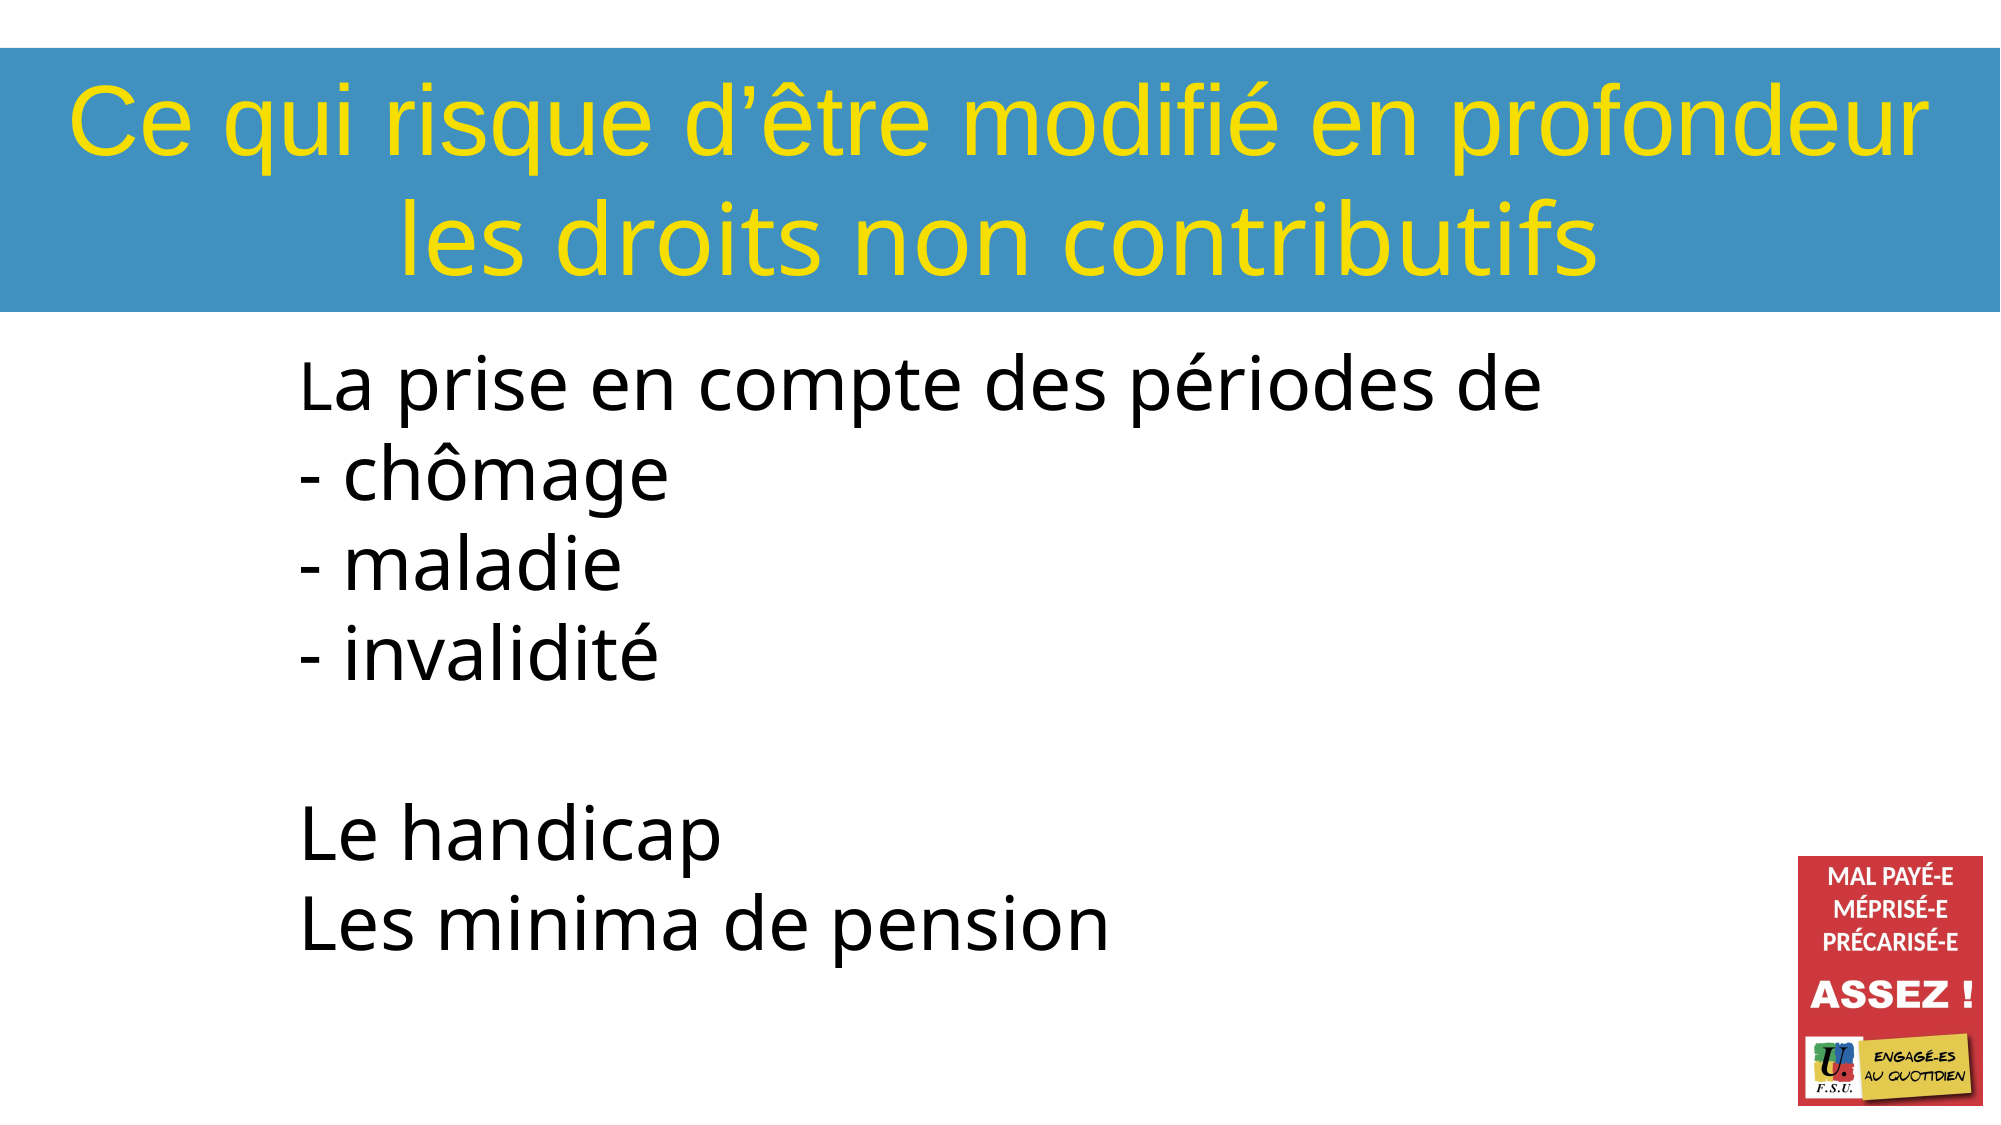

Ce qui risque d’être modifié en profondeur
les droits non contributifs
La prise en compte des périodes de
- chômage
- maladie
- invalidité
Le handicap
Les minima de pension